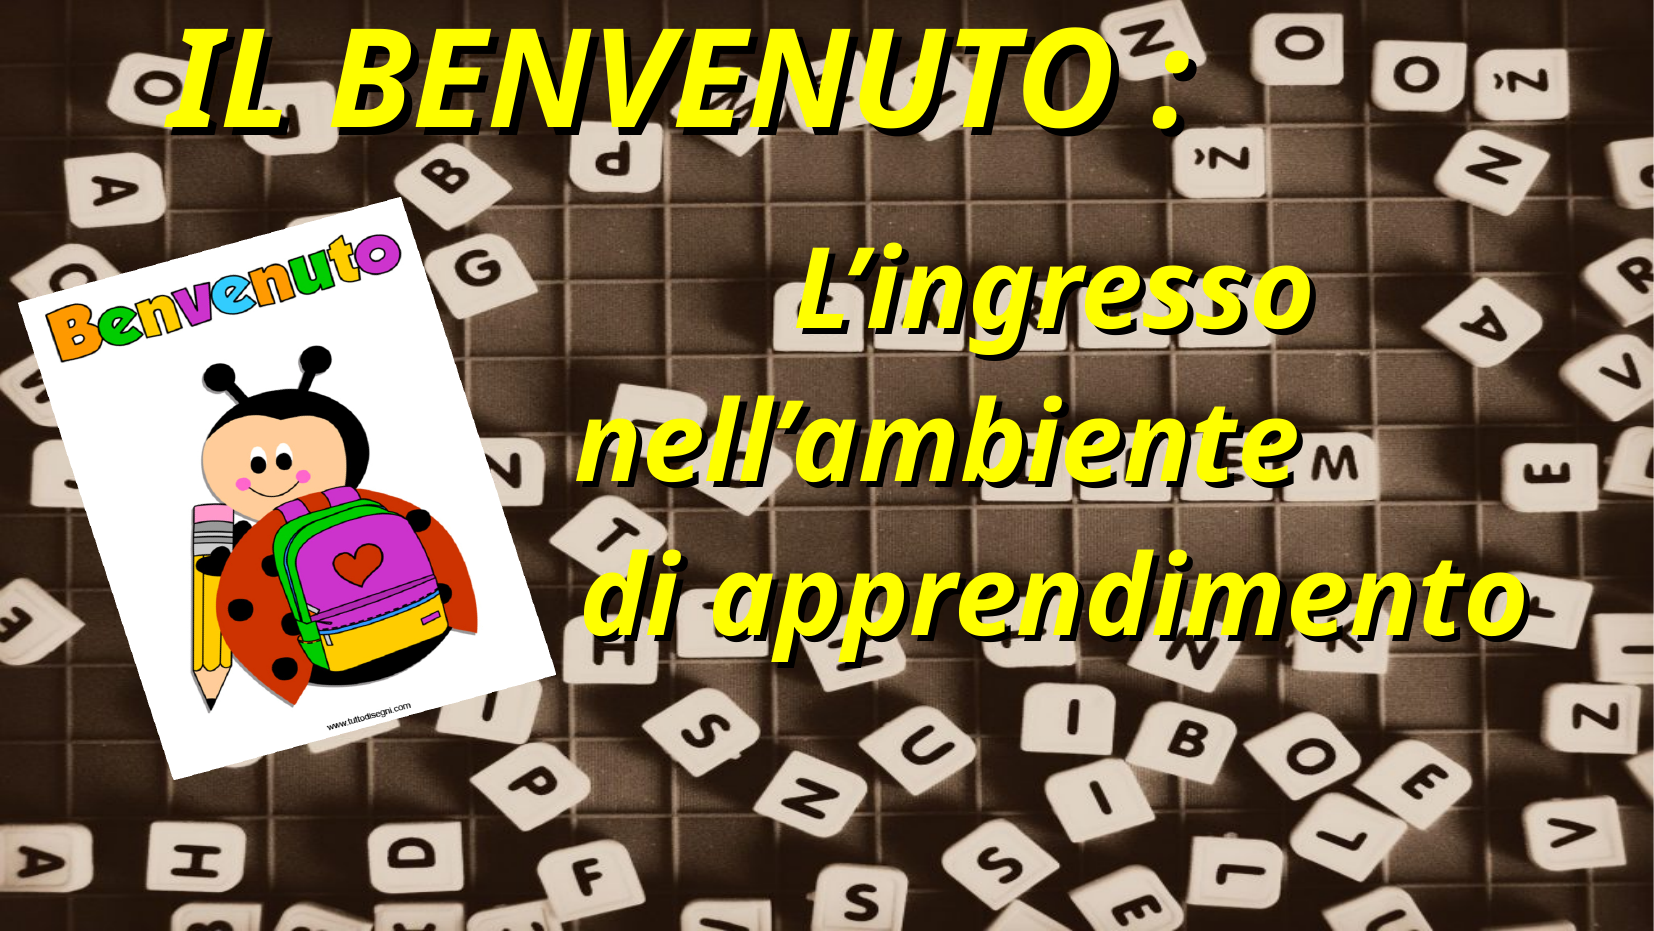

IL BENVENUTO :
L’ingresso nell’ambiente di apprendimento